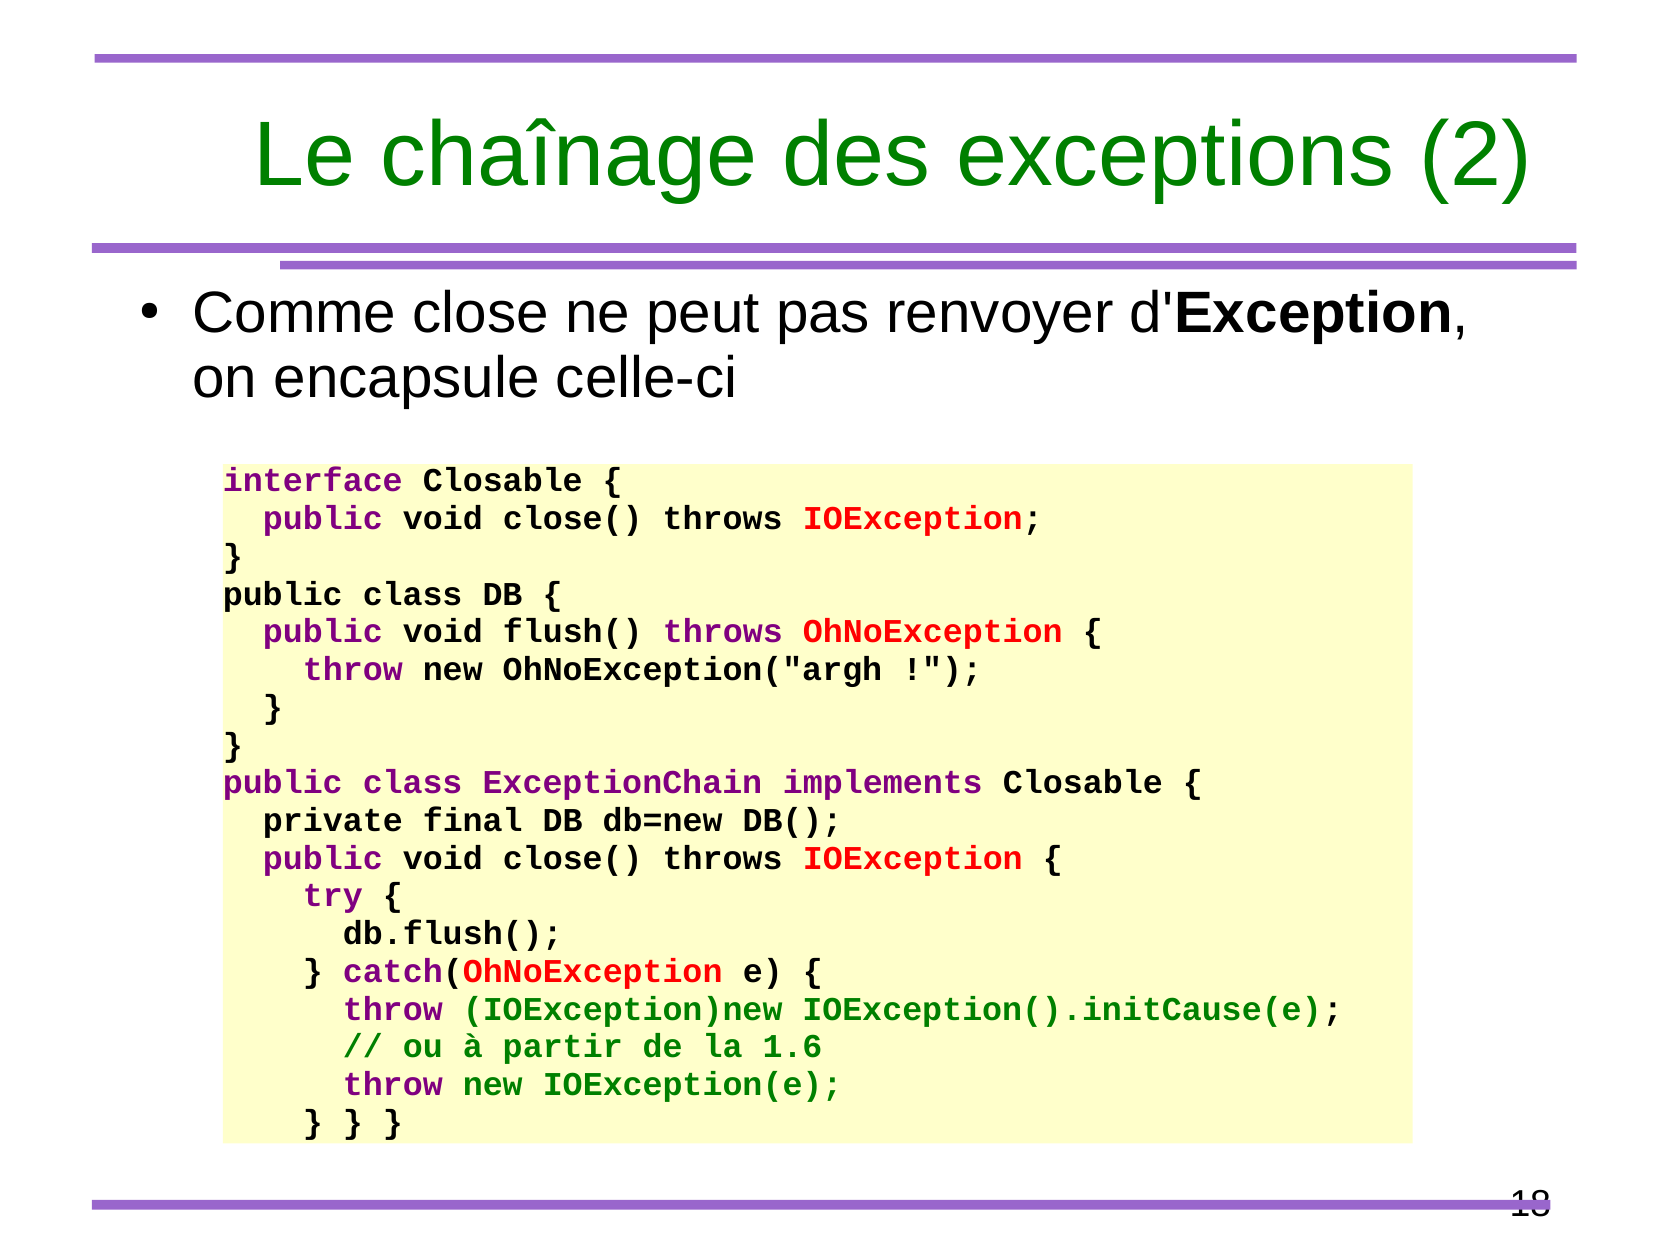

# Le chaînage des exceptions (2)
Comme close ne peut pas renvoyer d'Exception, on encapsule celle-ci
interface Closable {
 public void close() throws IOException;
}
public class DB {
 public void flush() throws OhNoException {
 throw new OhNoException("argh !");
 }
}
public class ExceptionChain implements Closable {
 private final DB db=new DB();
 public void close() throws IOException {
 try {
 db.flush();
 } catch(OhNoException e) {
 throw (IOException)new IOException().initCause(e);
 // ou à partir de la 1.6
 throw new IOException(e);
 } } }